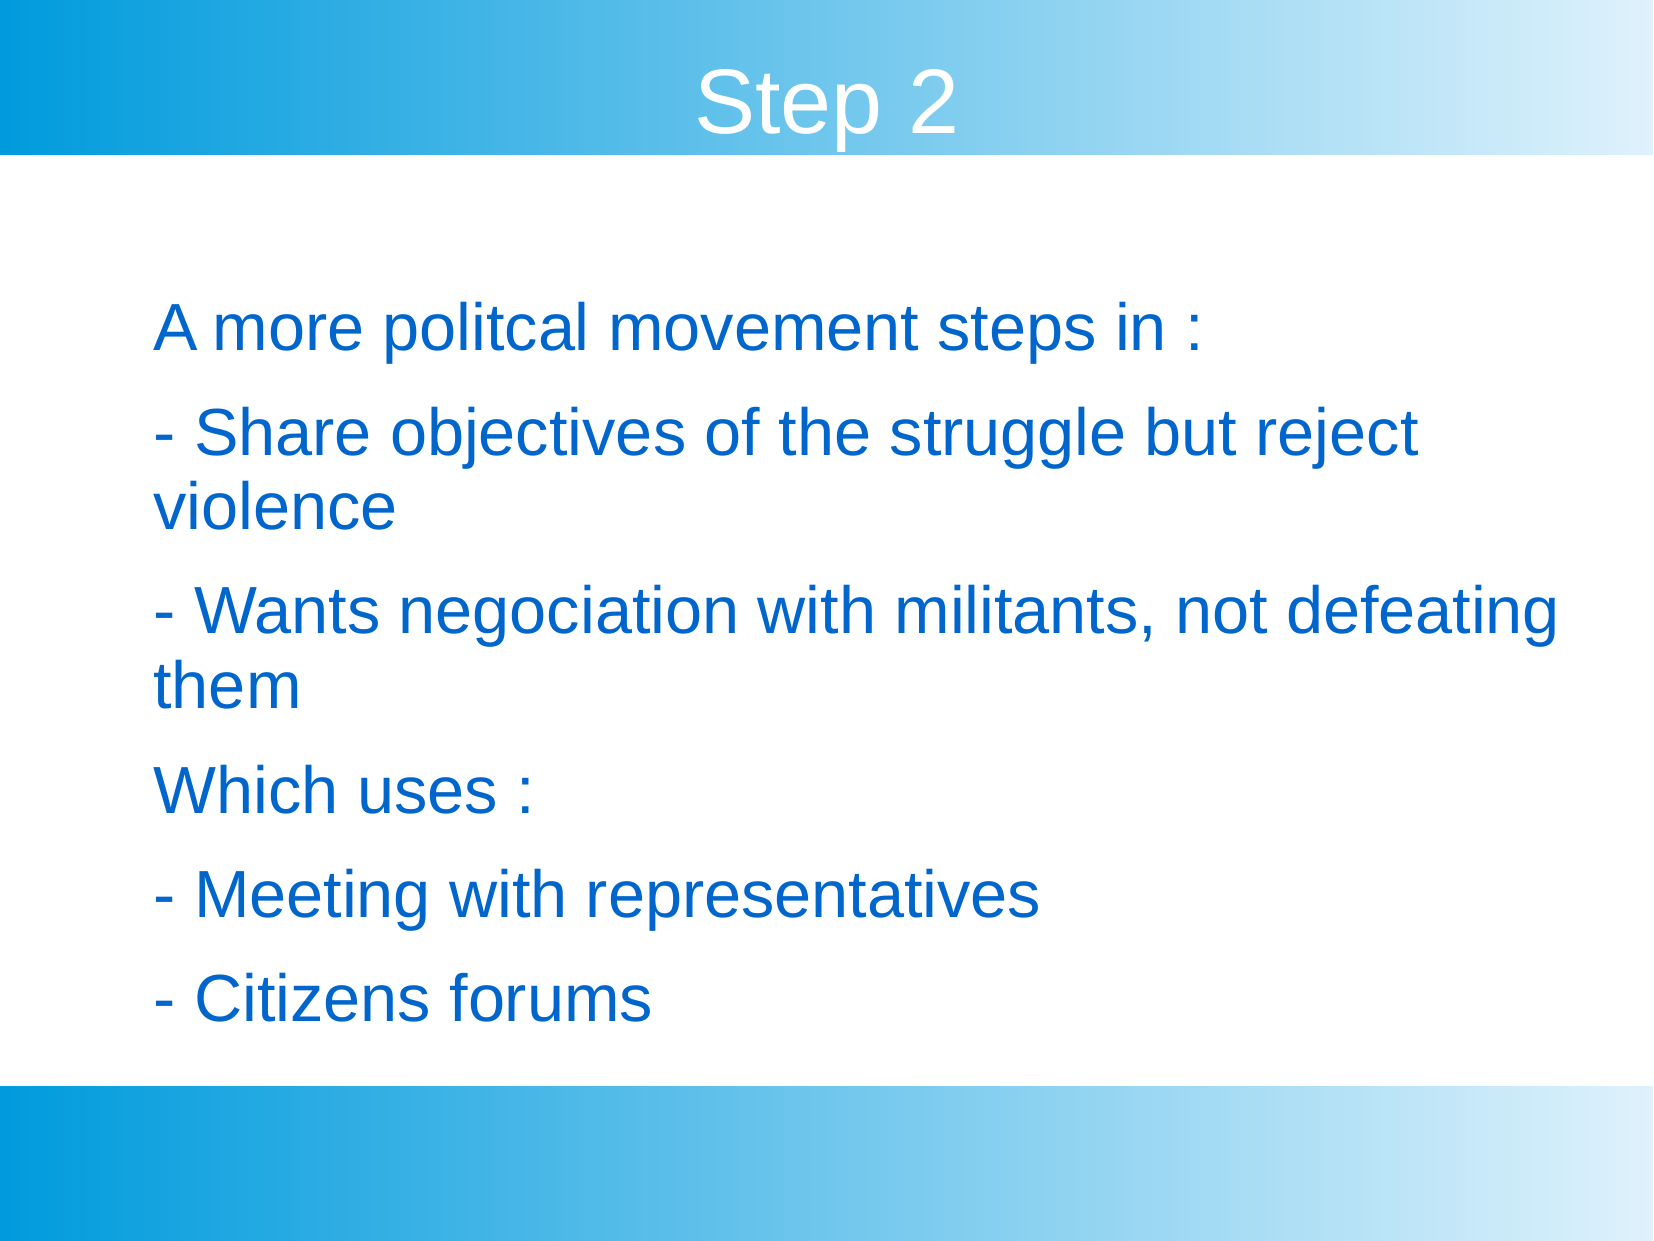

# Step 2
A more politcal movement steps in :
- Share objectives of the struggle but reject violence
- Wants negociation with militants, not defeating them
Which uses :
- Meeting with representatives
- Citizens forums